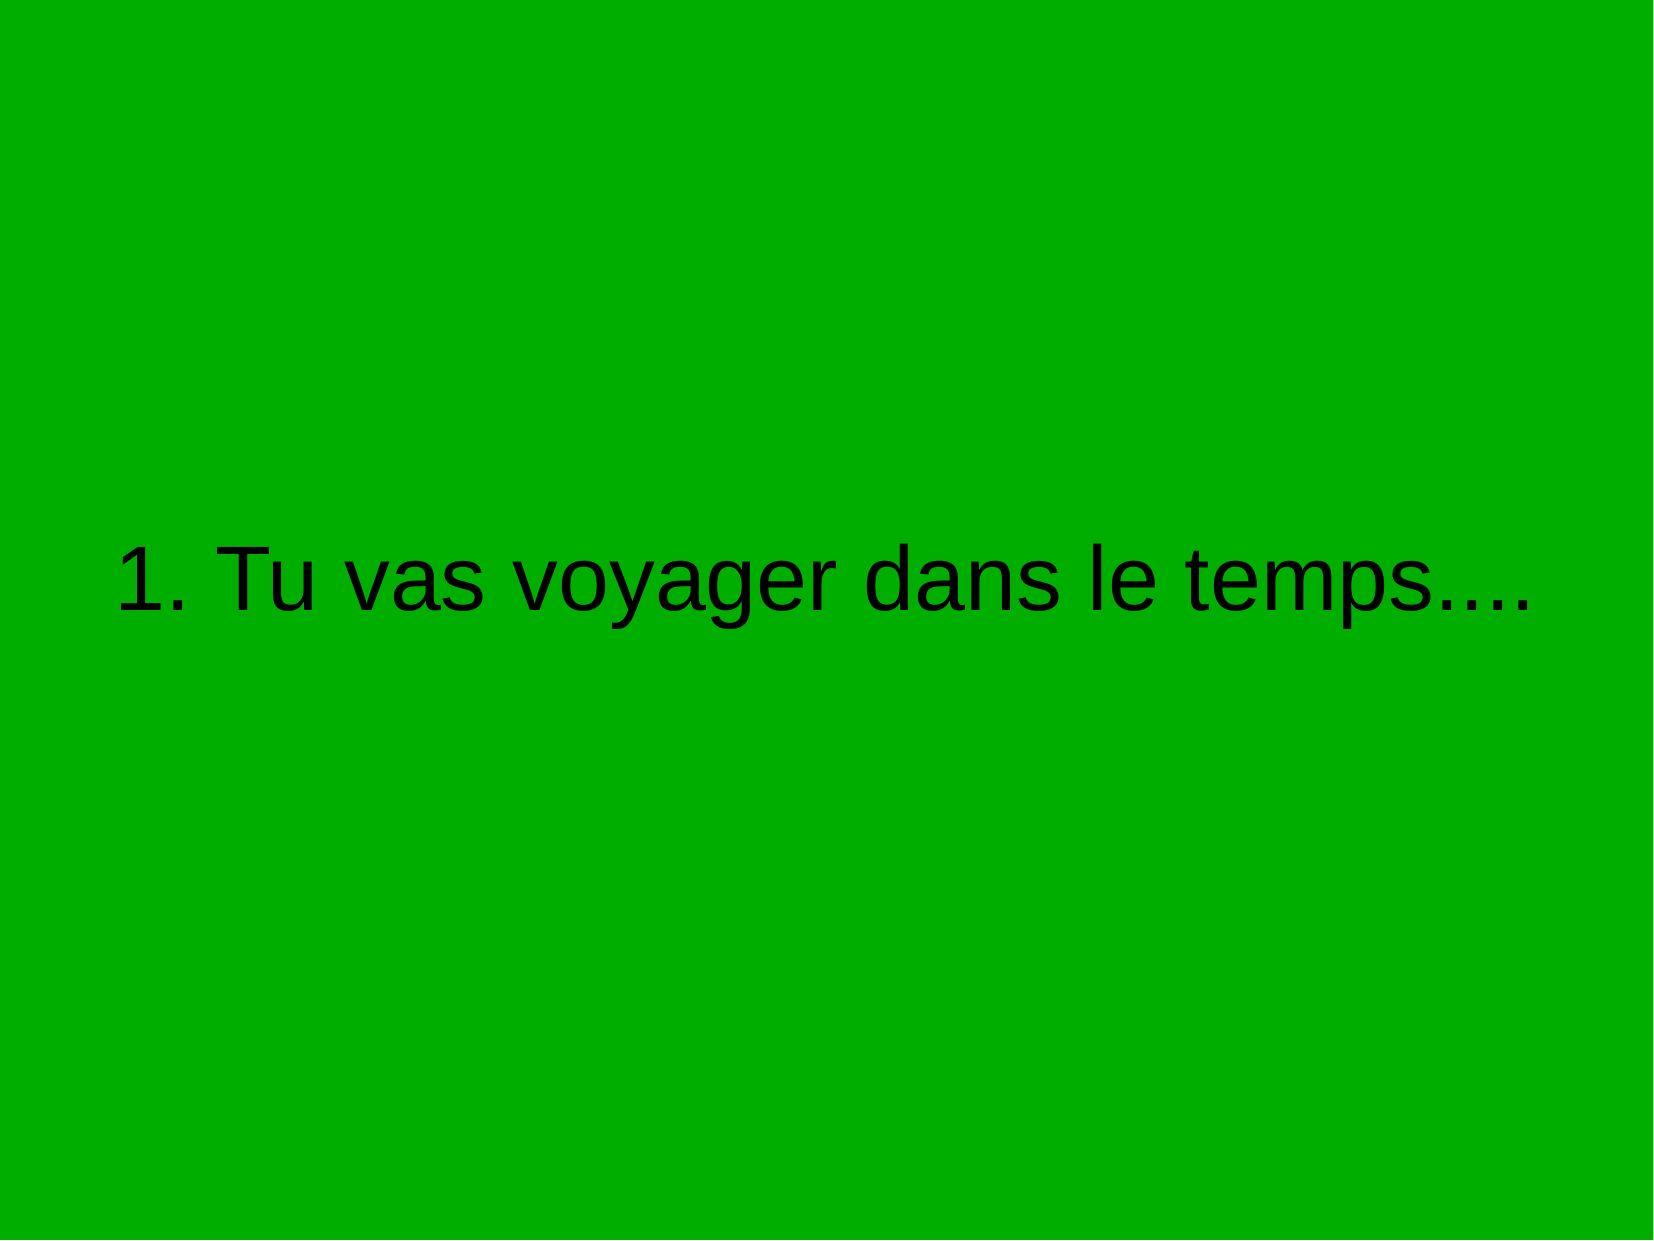

# 1. Tu vas voyager dans le temps....